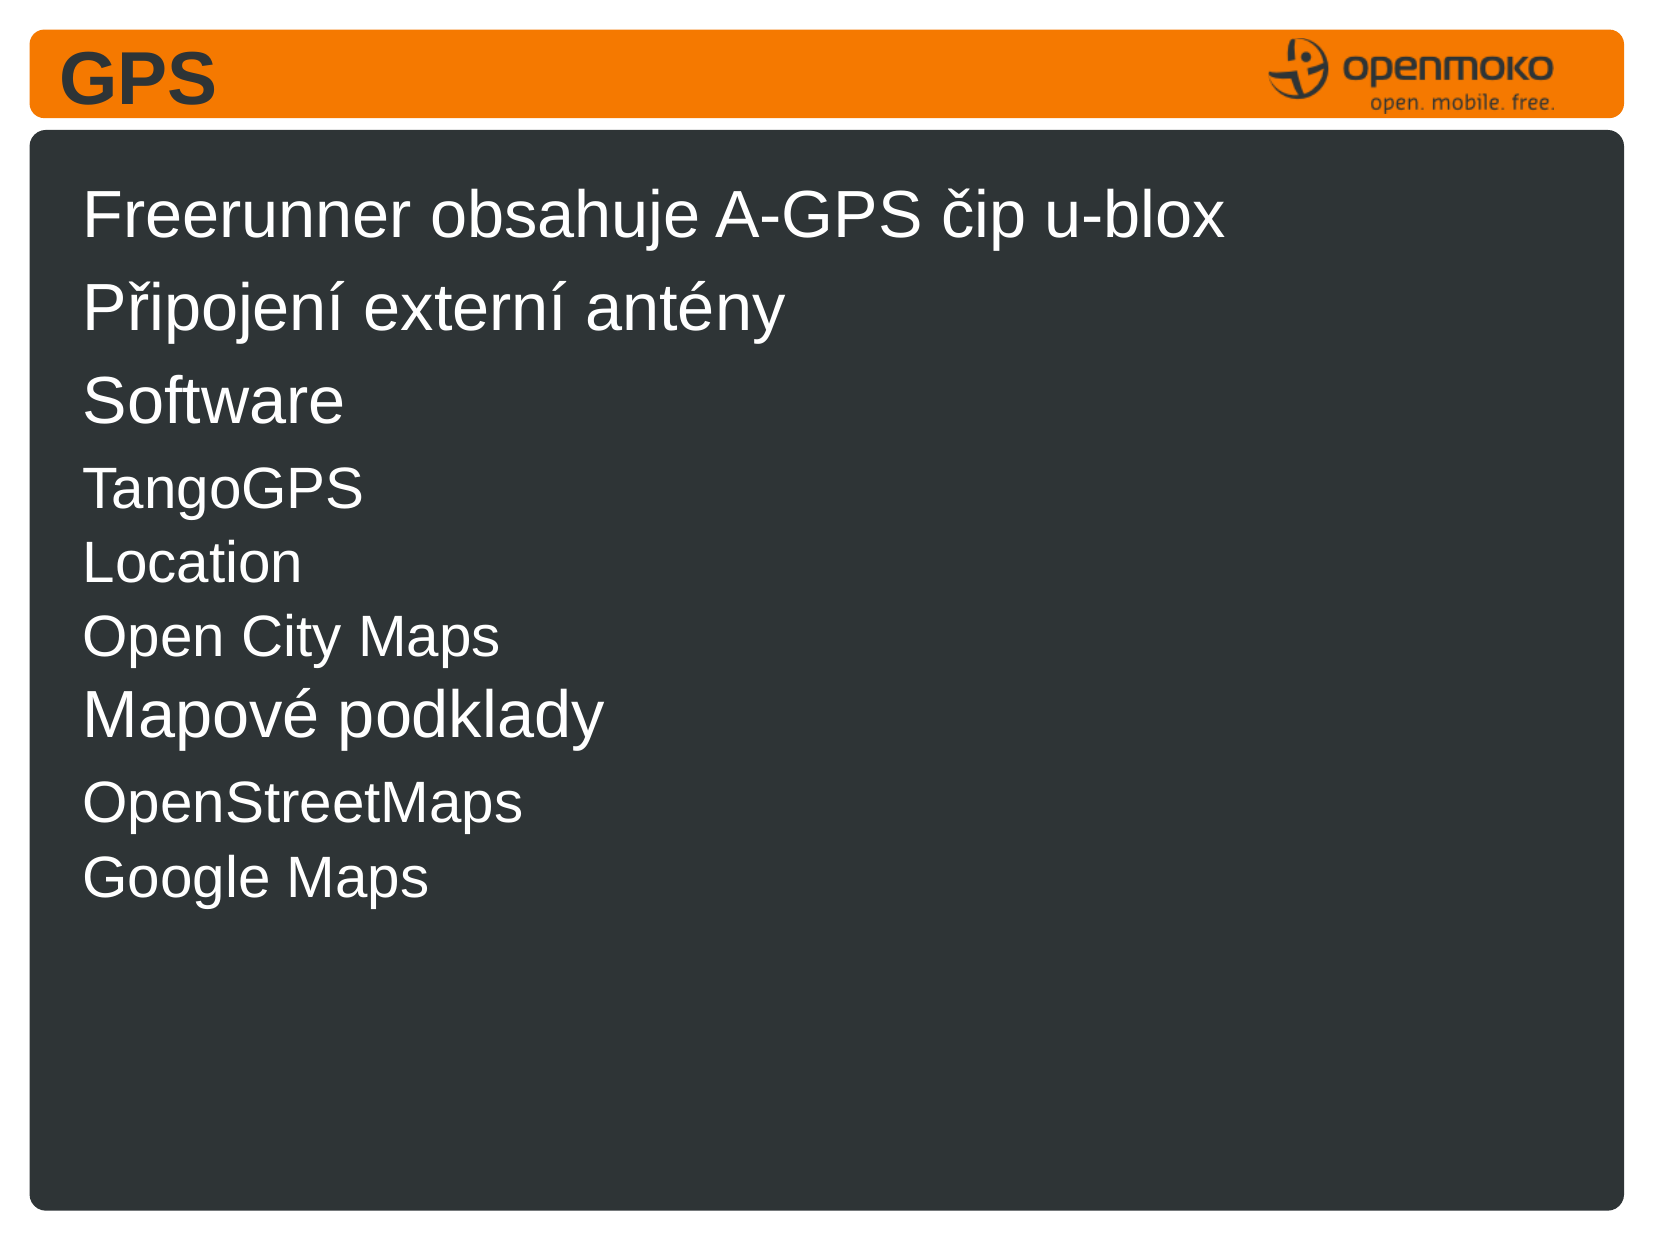

# GPS
Freerunner obsahuje A-GPS čip u-blox
Připojení externí antény
Software
TangoGPS
Location
Open City Maps
Mapové podklady
OpenStreetMaps
Google Maps